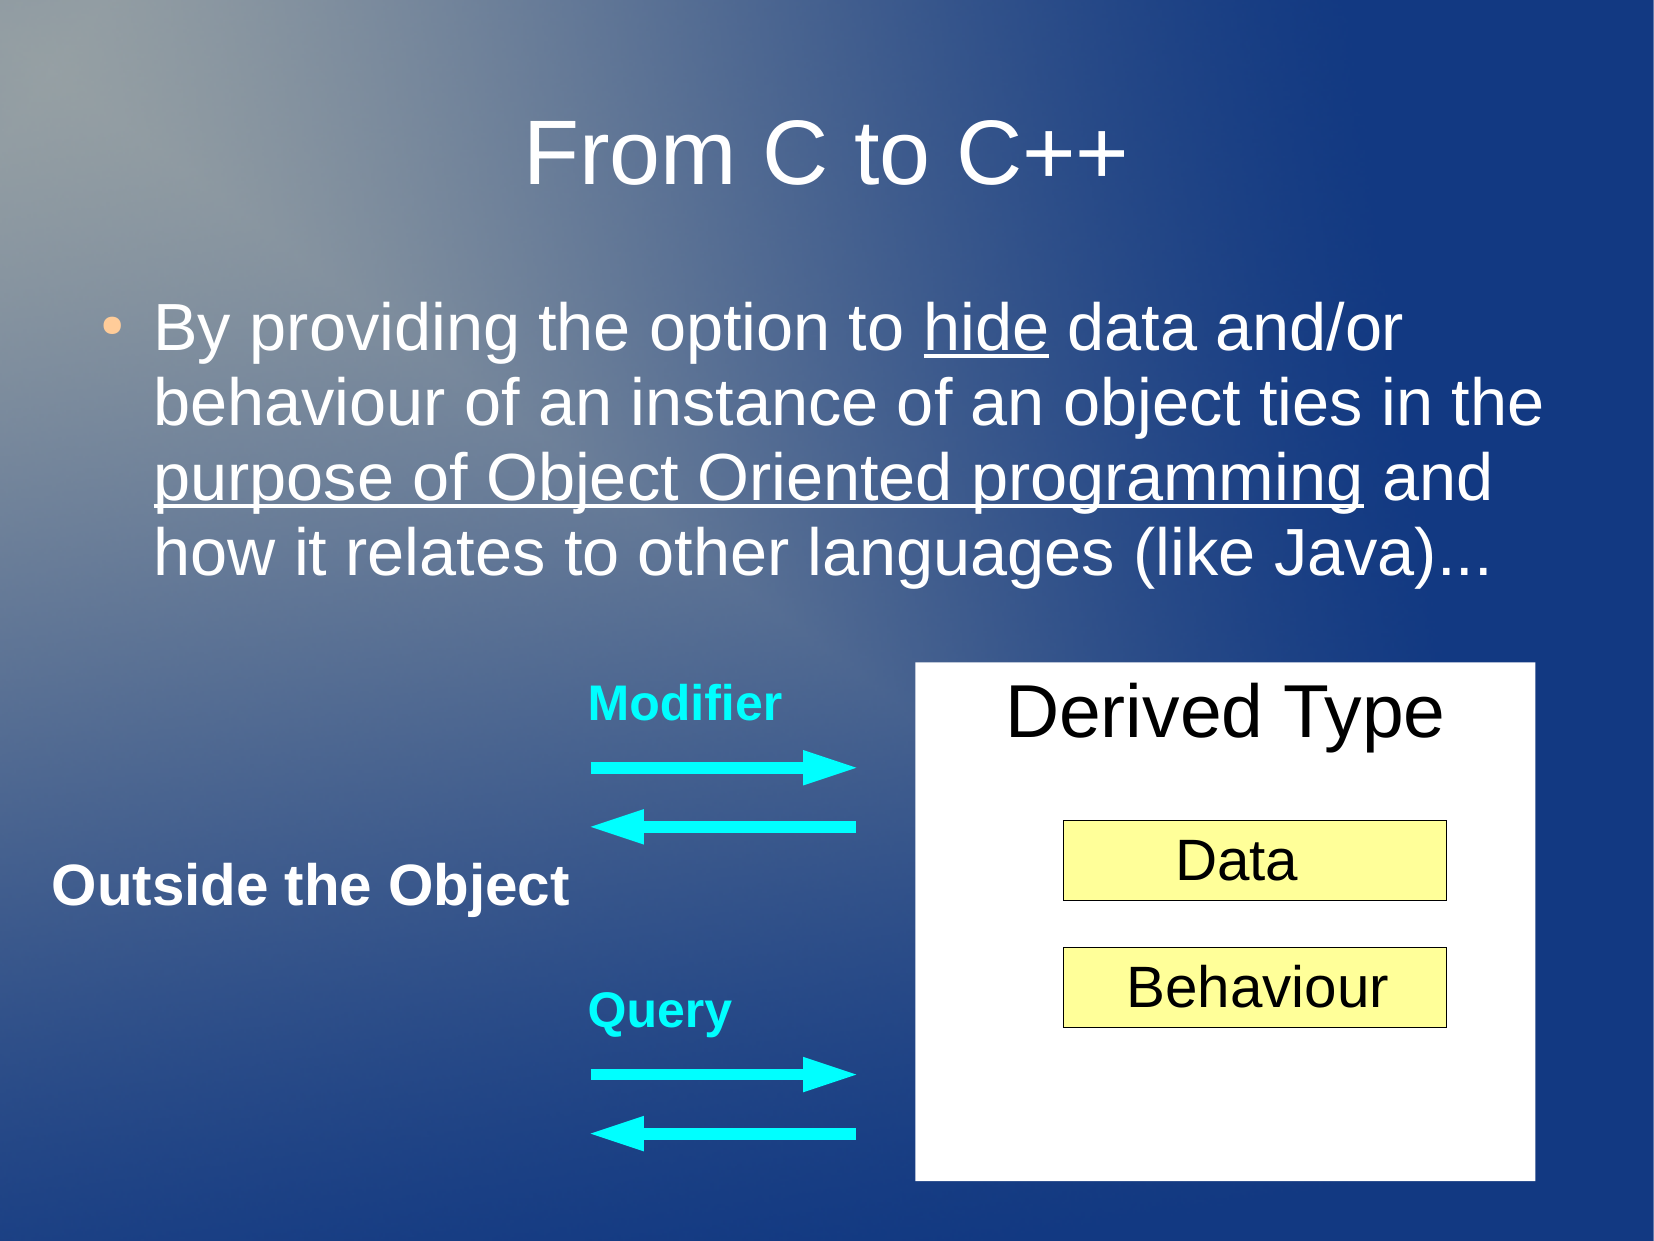

# From C to C++
By providing the option to hide data and/or behaviour of an instance of an object ties in the purpose of Object Oriented programming and how it relates to other languages (like Java)...
Derived Type
Modifier
 Data
Outside the Object
 Behaviour
Query